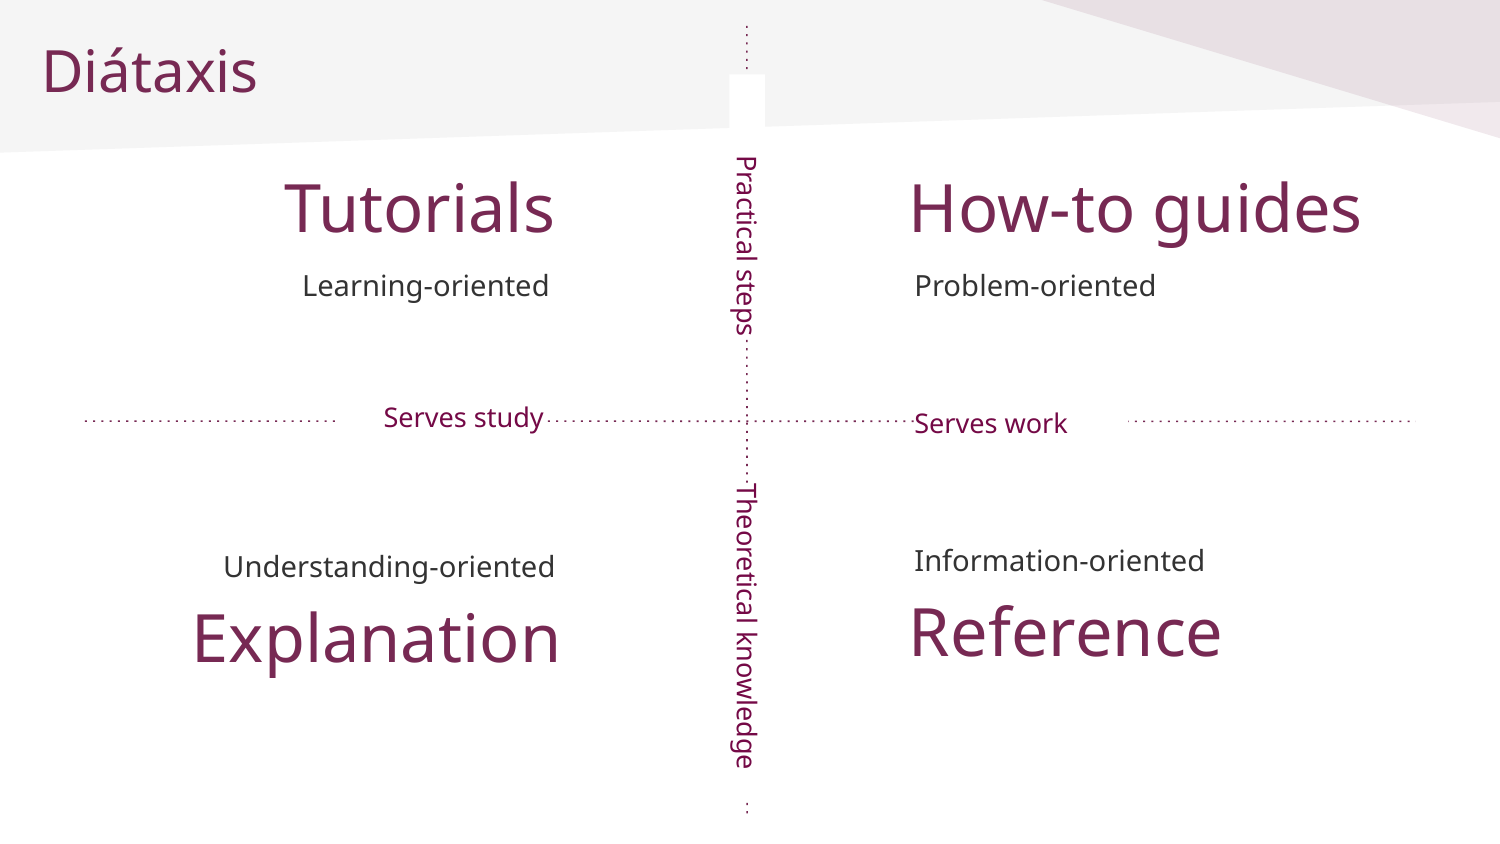

# Diátaxis
Tutorials
How-to guides
Practical steps
Learning-oriented
Problem-oriented
Serves study
Serves work
Information-oriented
Understanding-oriented
Reference
Explanation
Theoretical knowledge